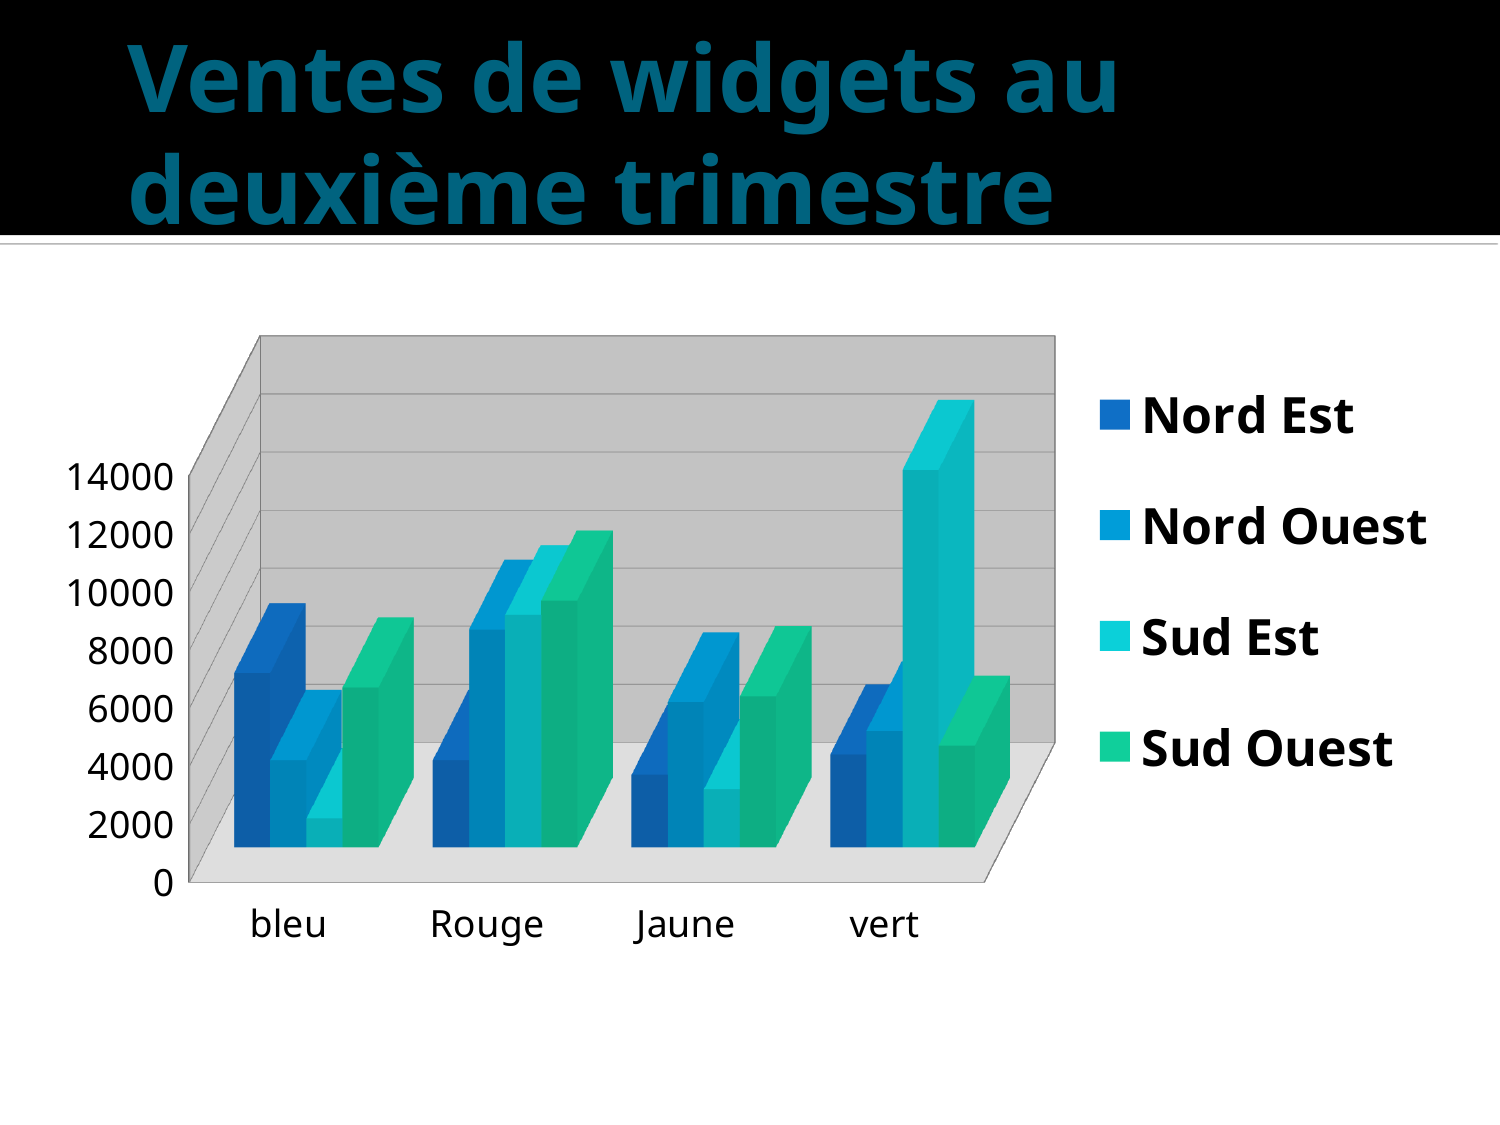

Ventes de widgets au deuxième trimestre
[unsupported chart]